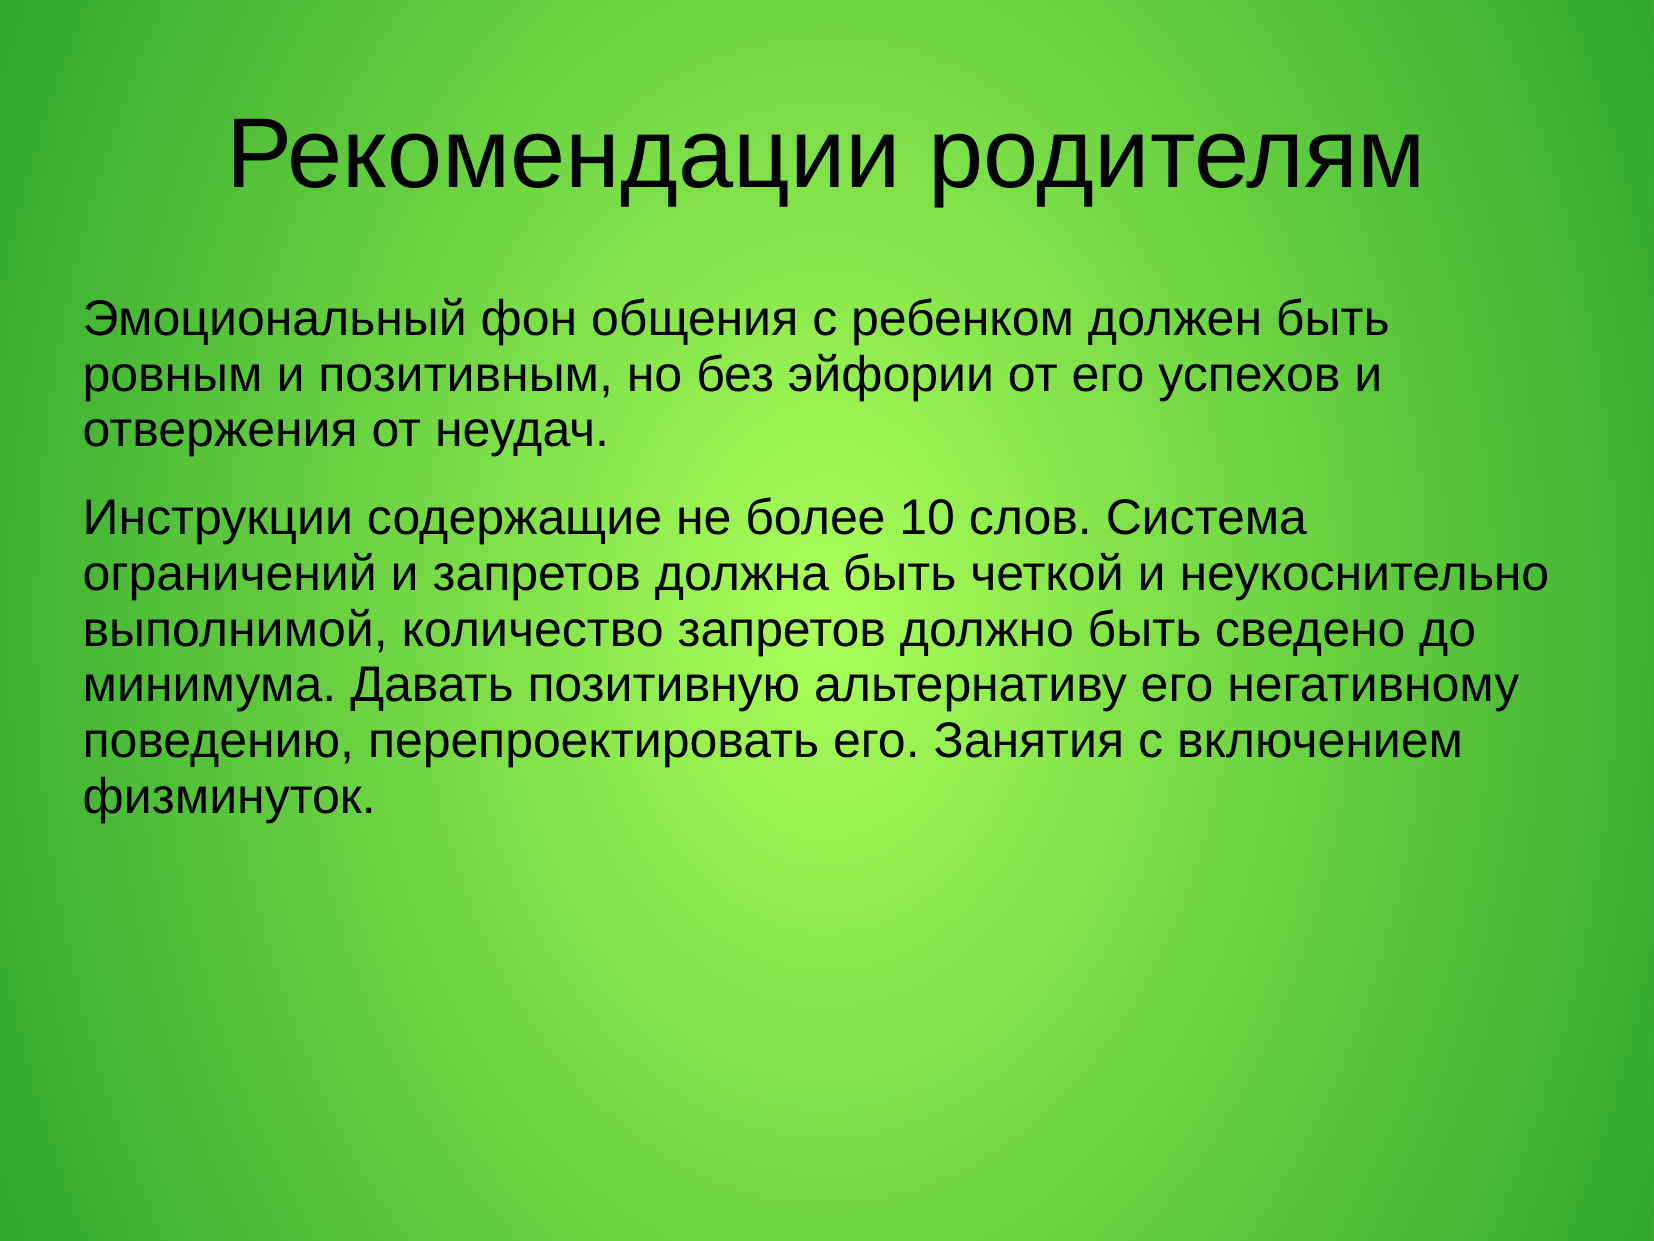

# Рекомендации родителям
Эмоциональный фон общения с ребенком должен быть ровным и позитивным, но без эйфории от его успехов и отвержения от неудач.
Инструкции содержащие не более 10 слов. Система ограничений и запретов должна быть четкой и неукоснительно выполнимой, количество запретов должно быть сведено до минимума. Давать позитивную альтернативу его негативному поведению, перепроектировать его. Занятия с включением физминуток.